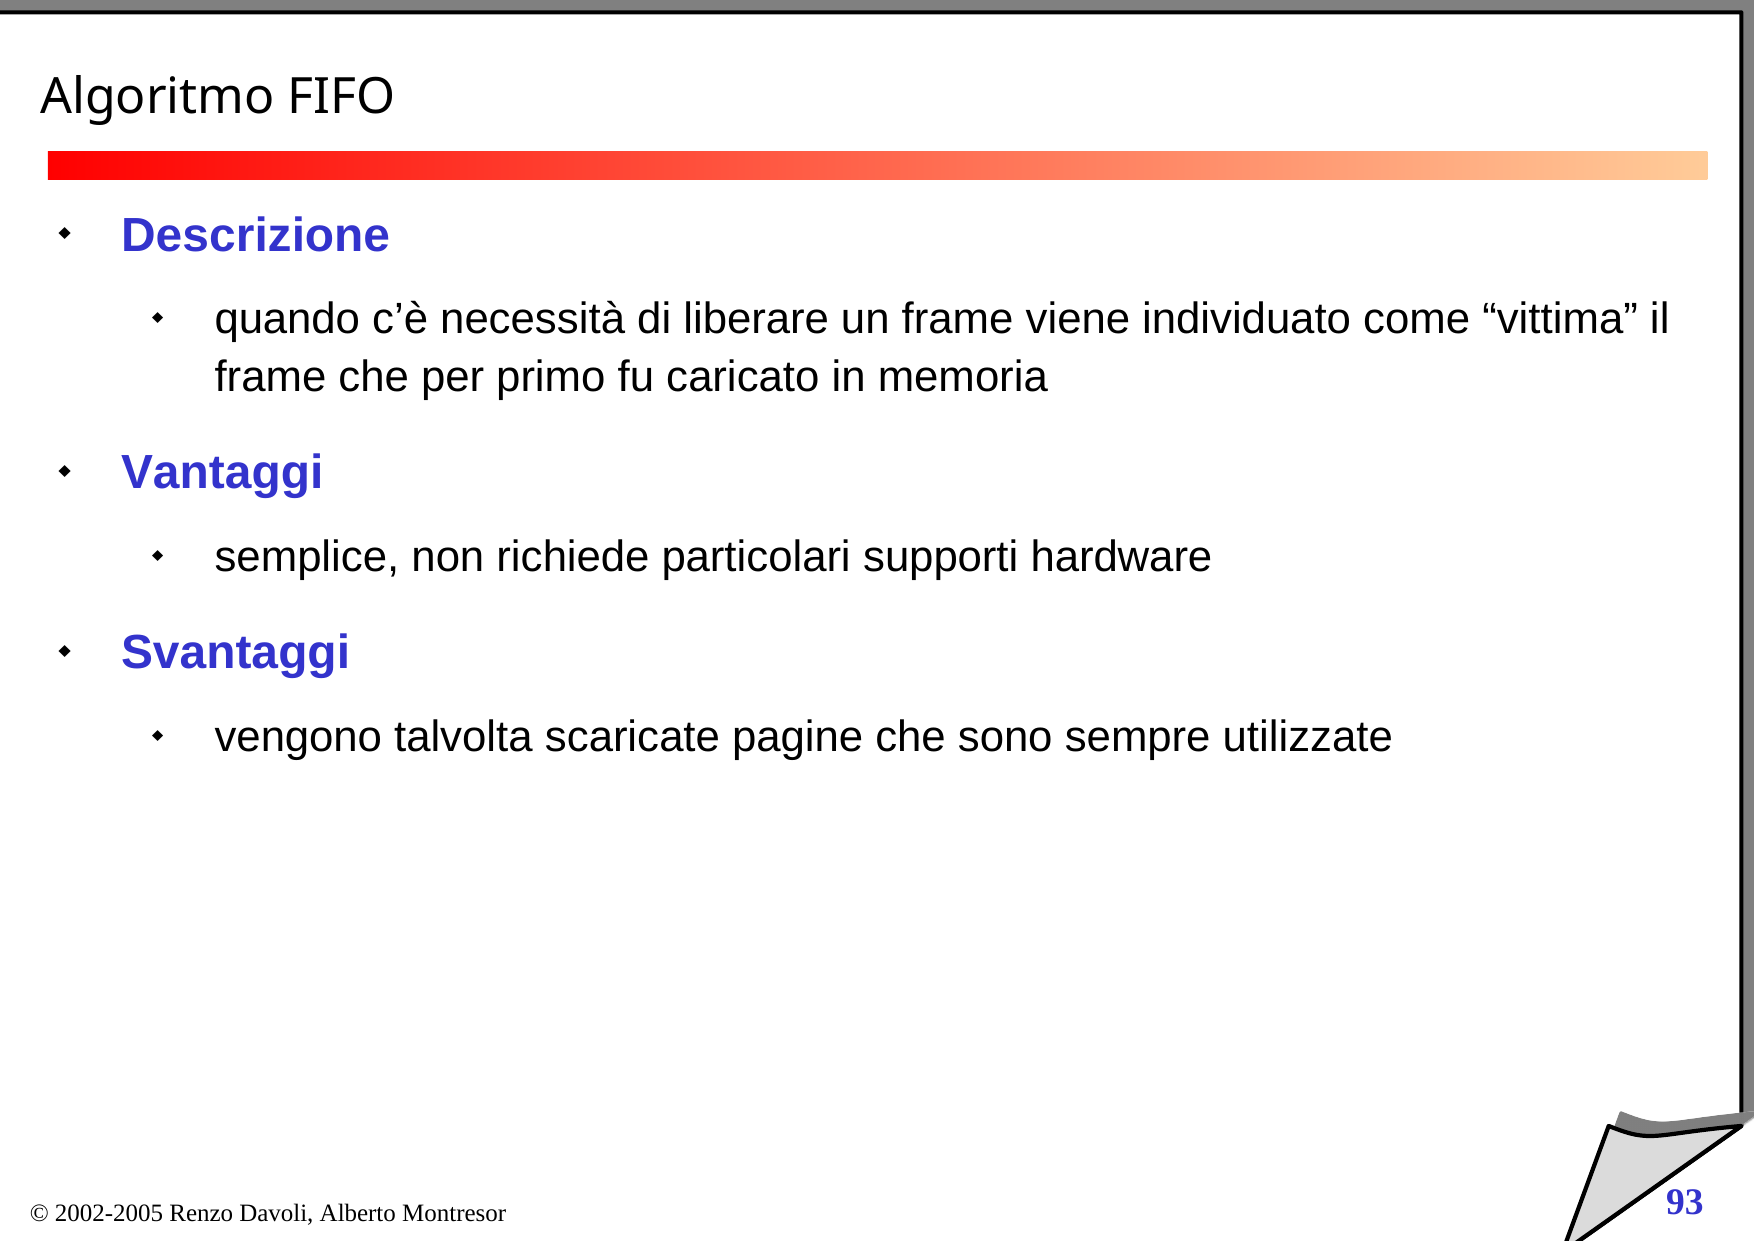

# Algoritmo FIFO
Descrizione
quando c’è necessità di liberare un frame viene individuato come “vittima” il frame che per primo fu caricato in memoria
Vantaggi
semplice, non richiede particolari supporti hardware
Svantaggi
vengono talvolta scaricate pagine che sono sempre utilizzate